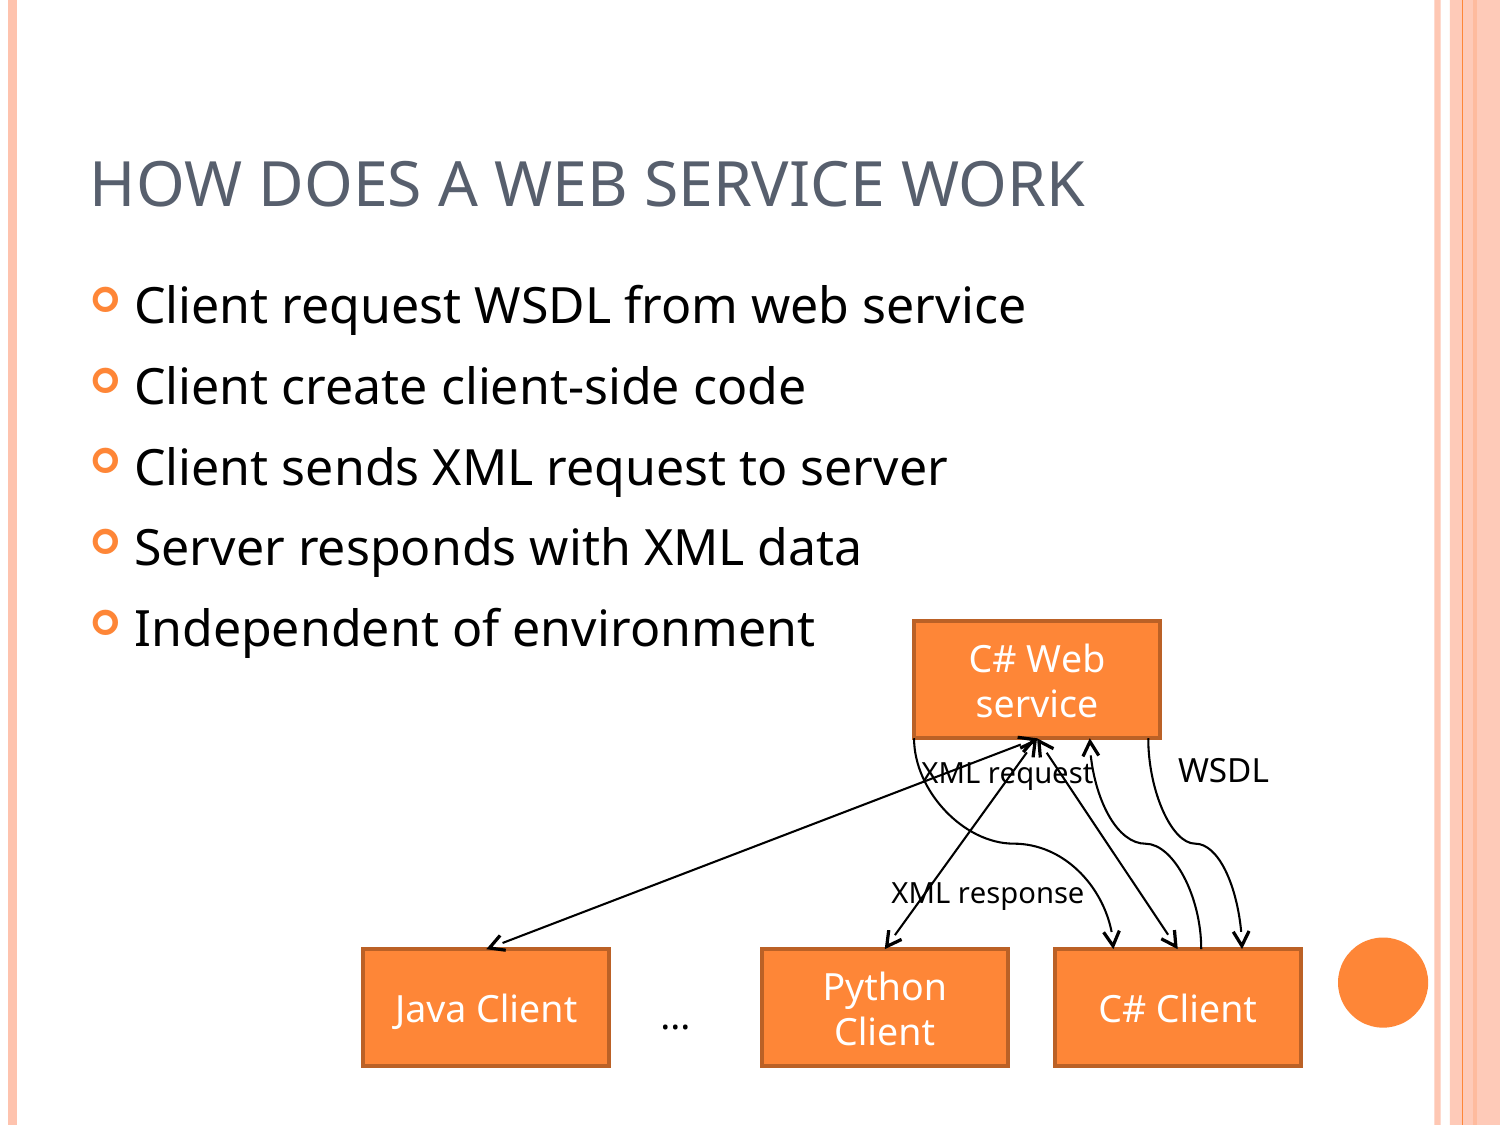

# HOW DOES A WEB SERVICE WORK
Client request WSDL from web service
Client create client-side code
Client sends XML request to server
Server responds with XML data
Independent of environment
C# Web service
WSDL
XML request
XML response
Java Client
Python Client
C# Client
...